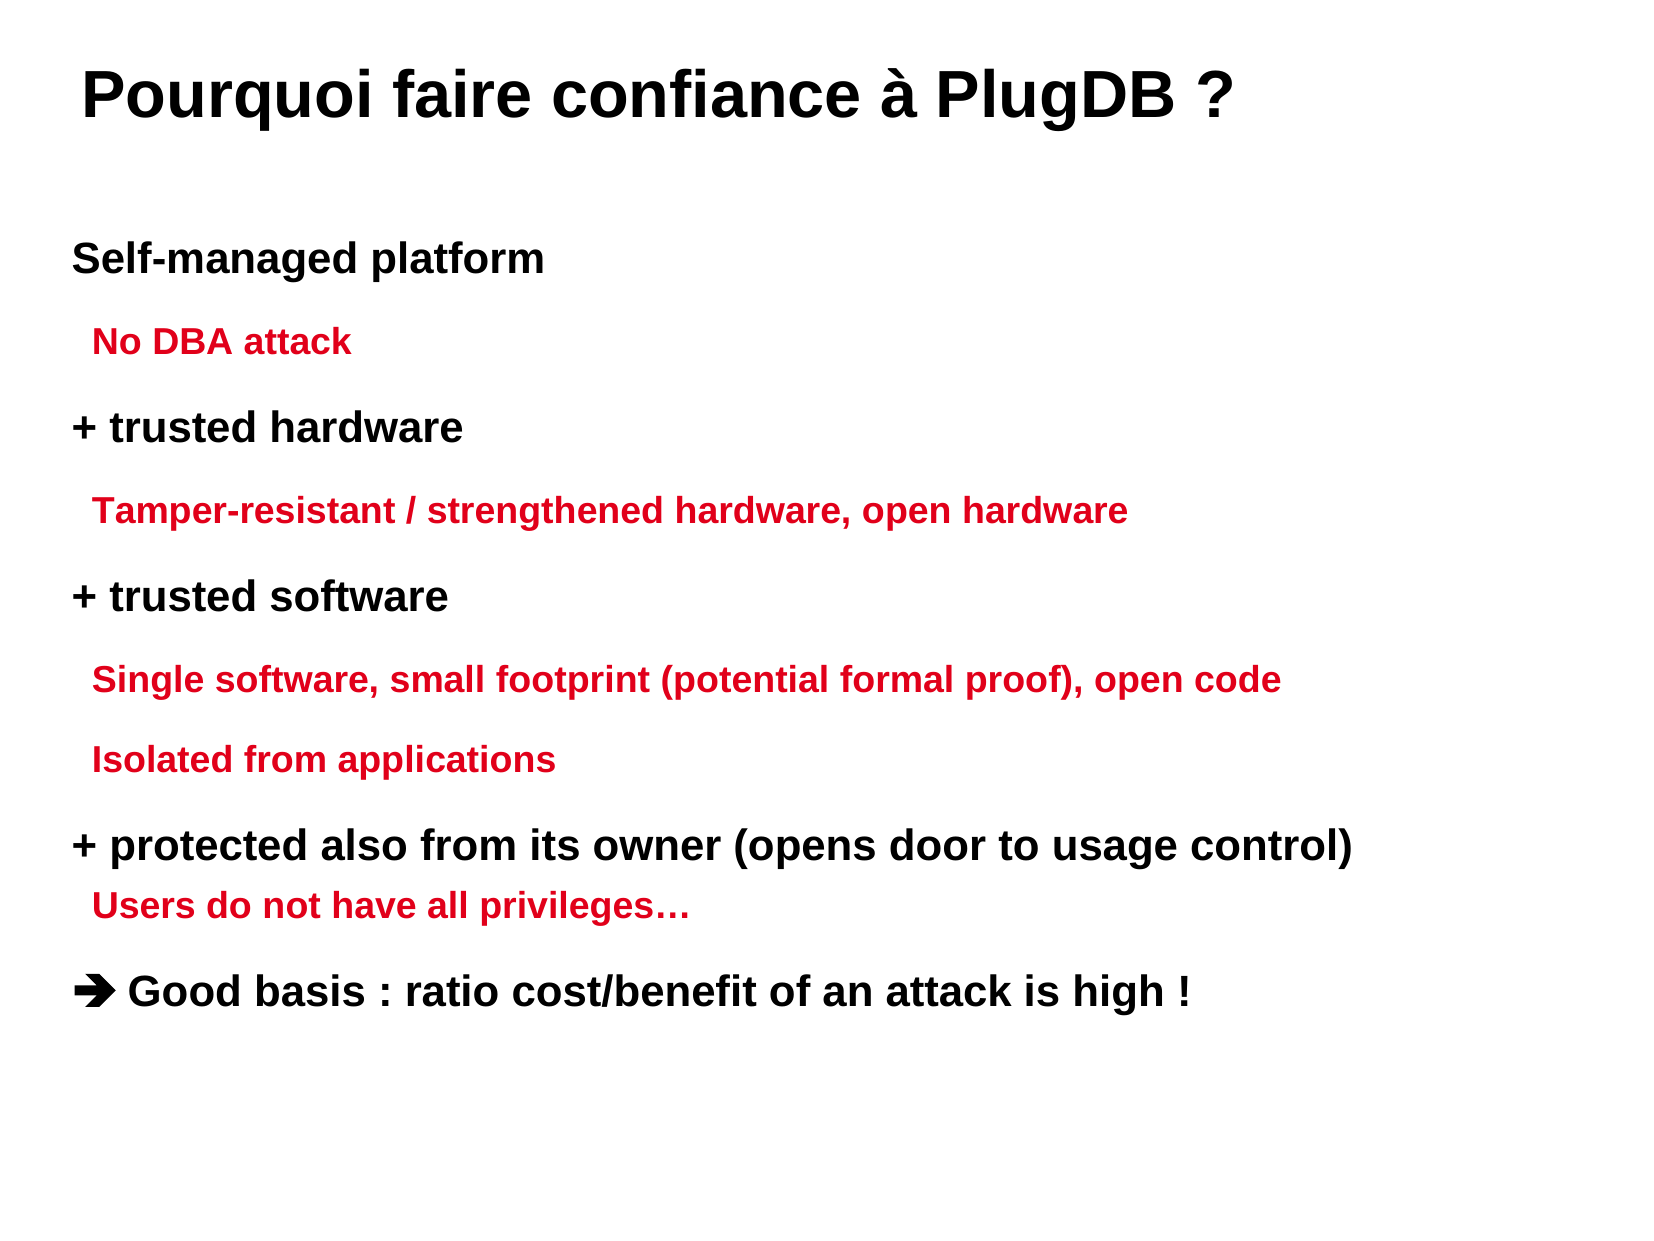

Pourquoi faire confiance à PlugDB ?
Self-managed platform
No DBA attack
+ trusted hardware
Tamper-resistant / strengthened hardware, open hardware
+ trusted software
Single software, small footprint (potential formal proof), open code
Isolated from applications
+ protected also from its owner (opens door to usage control)
Users do not have all privileges…
 Good basis : ratio cost/benefit of an attack is high !